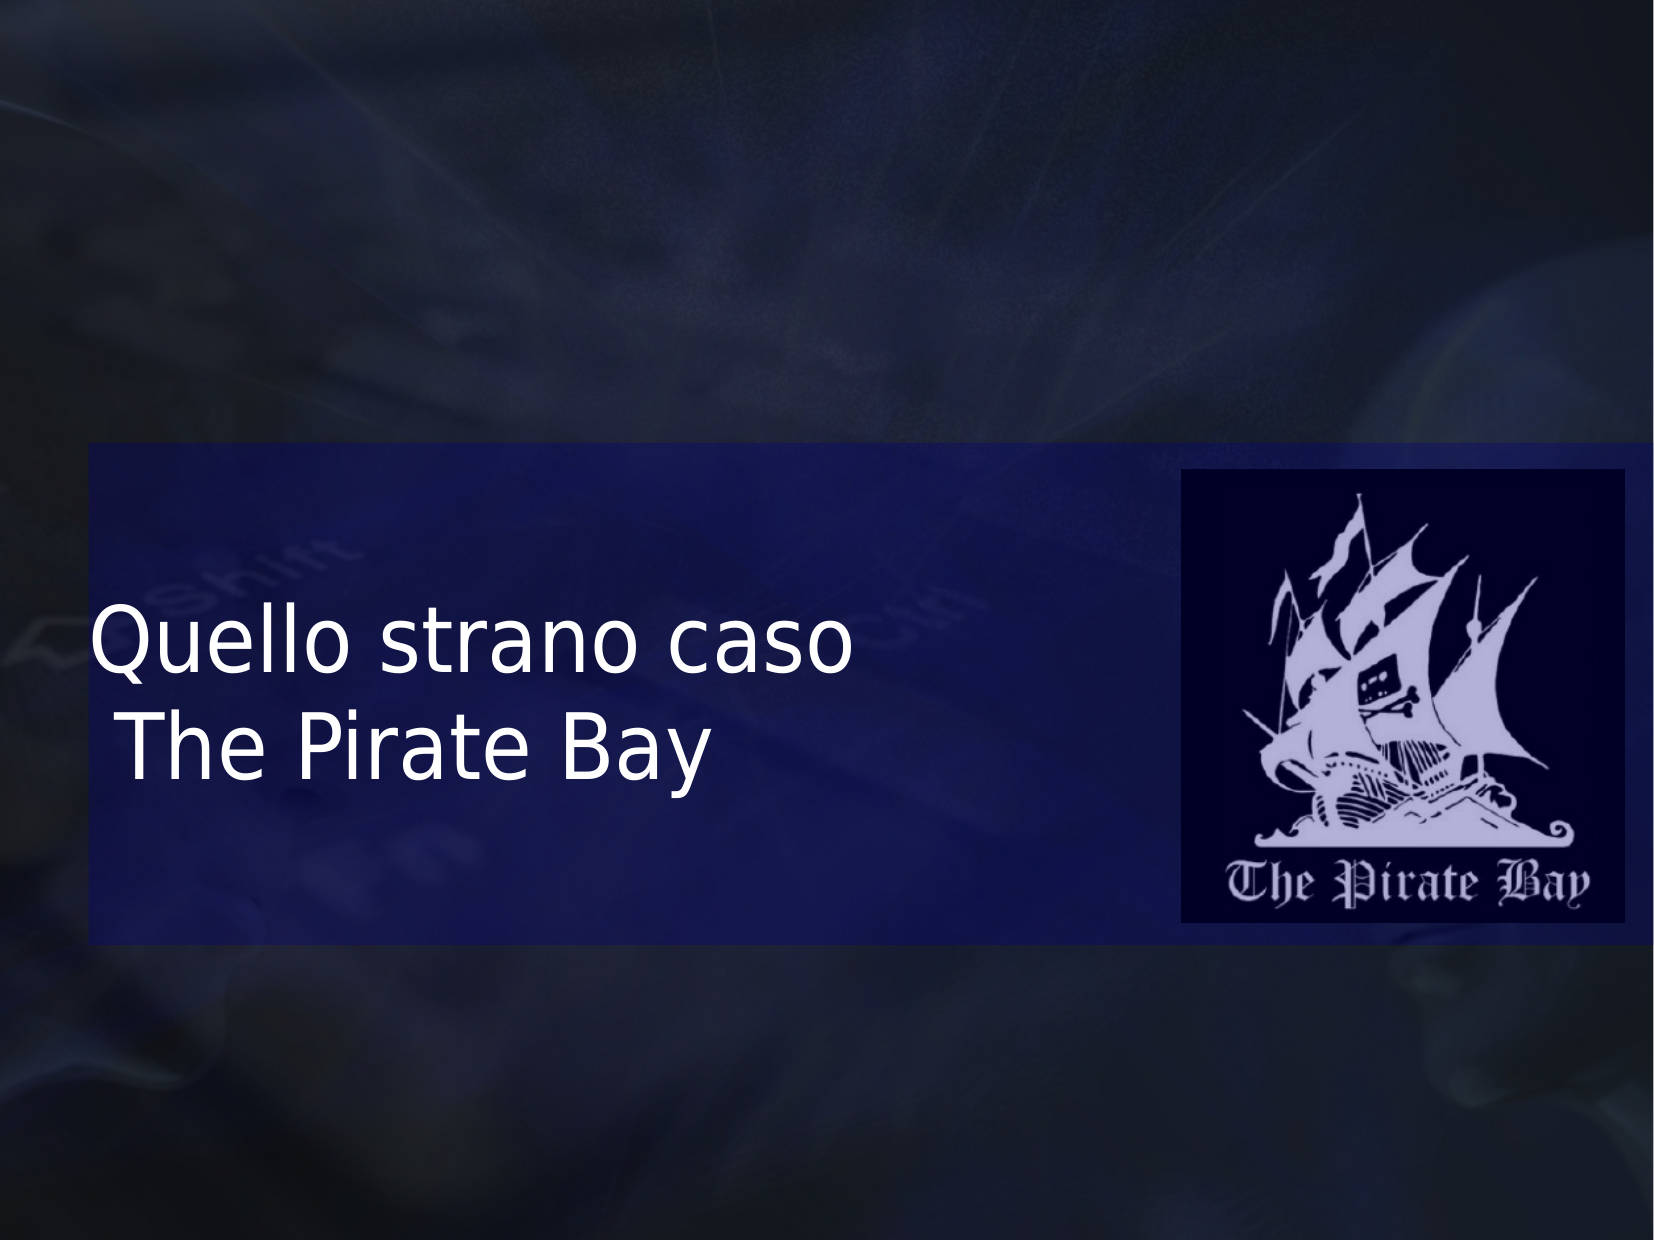

# Quello strano caso The Pirate Bay